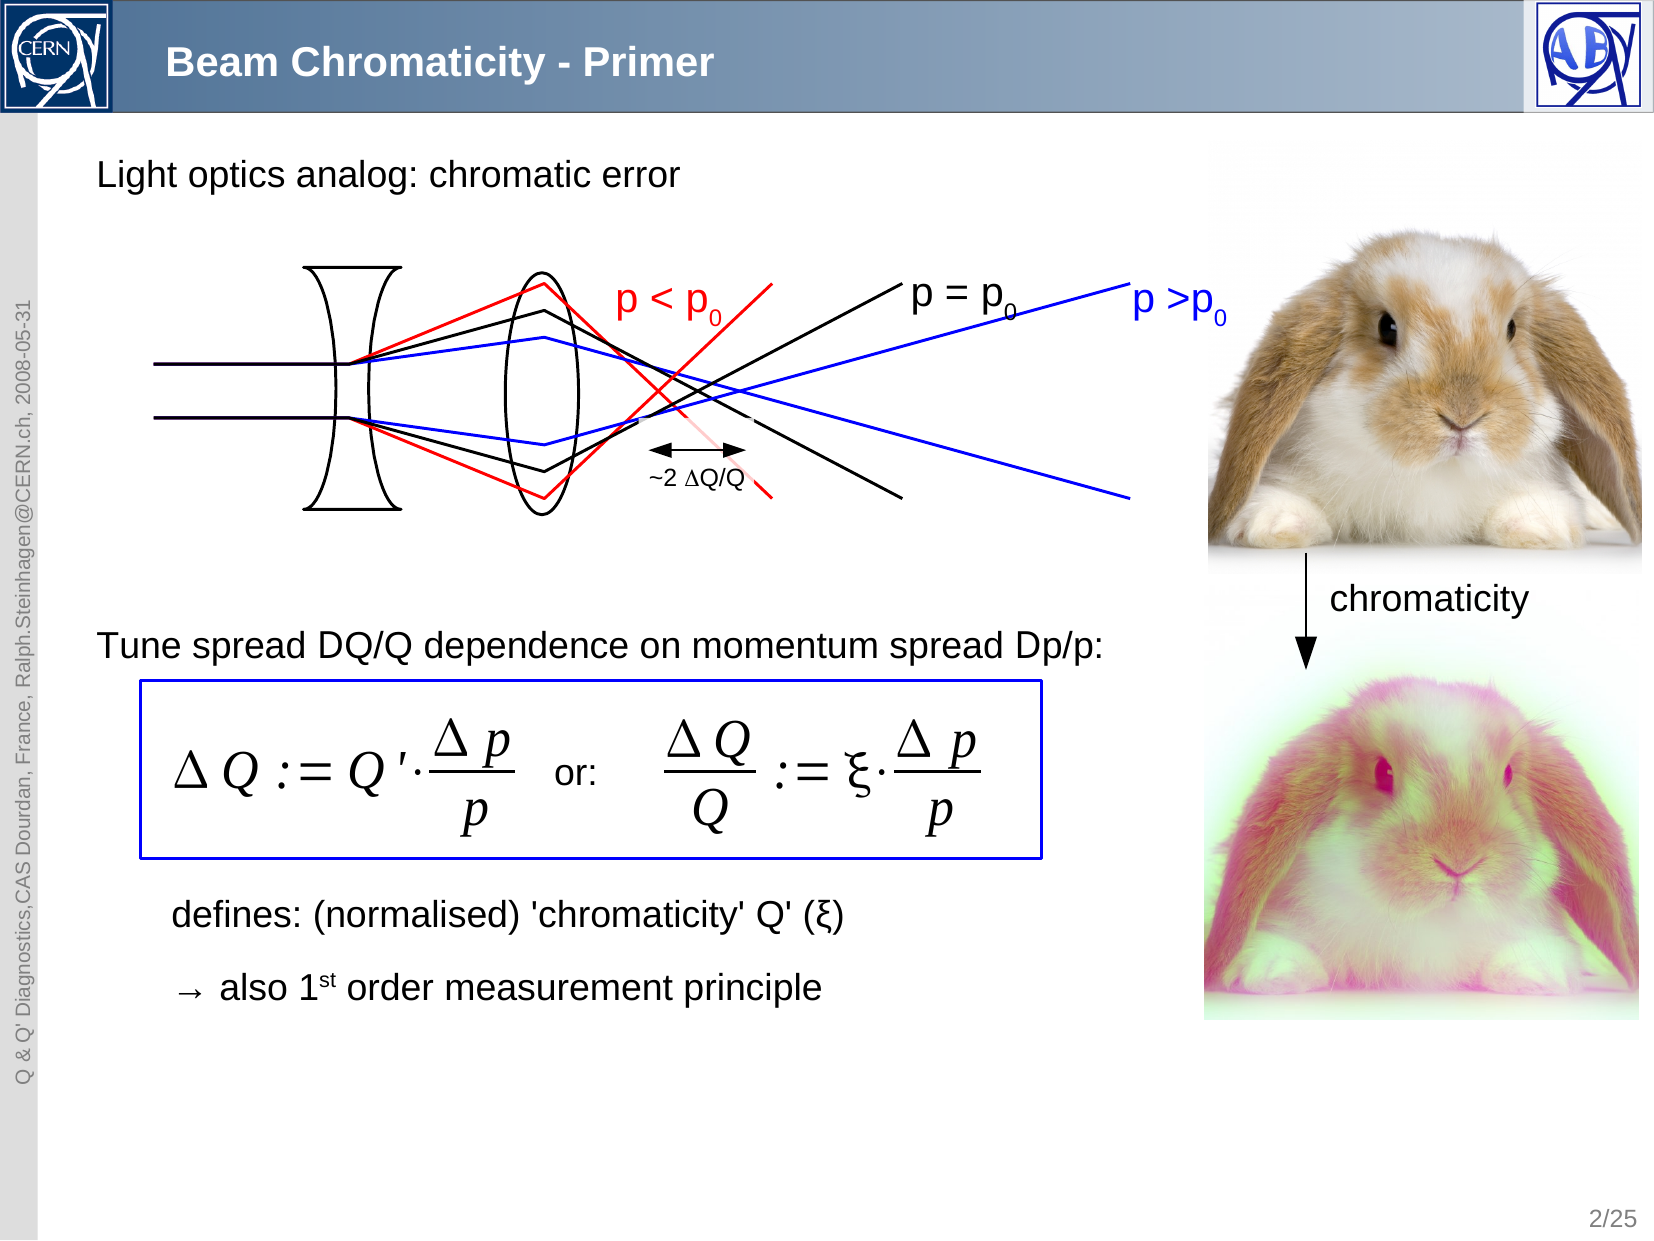

# Beam Chromaticity - Primer
Light optics analog: chromatic error
Tune spread DQ/Q dependence on momentum spread Dp/p:
defines: (normalised) 'chromaticity' Q' (ξ)
→ also 1st order measurement principle
p = p0
p < p0
p >p0
~2 DQ/Q
chromaticity
or: